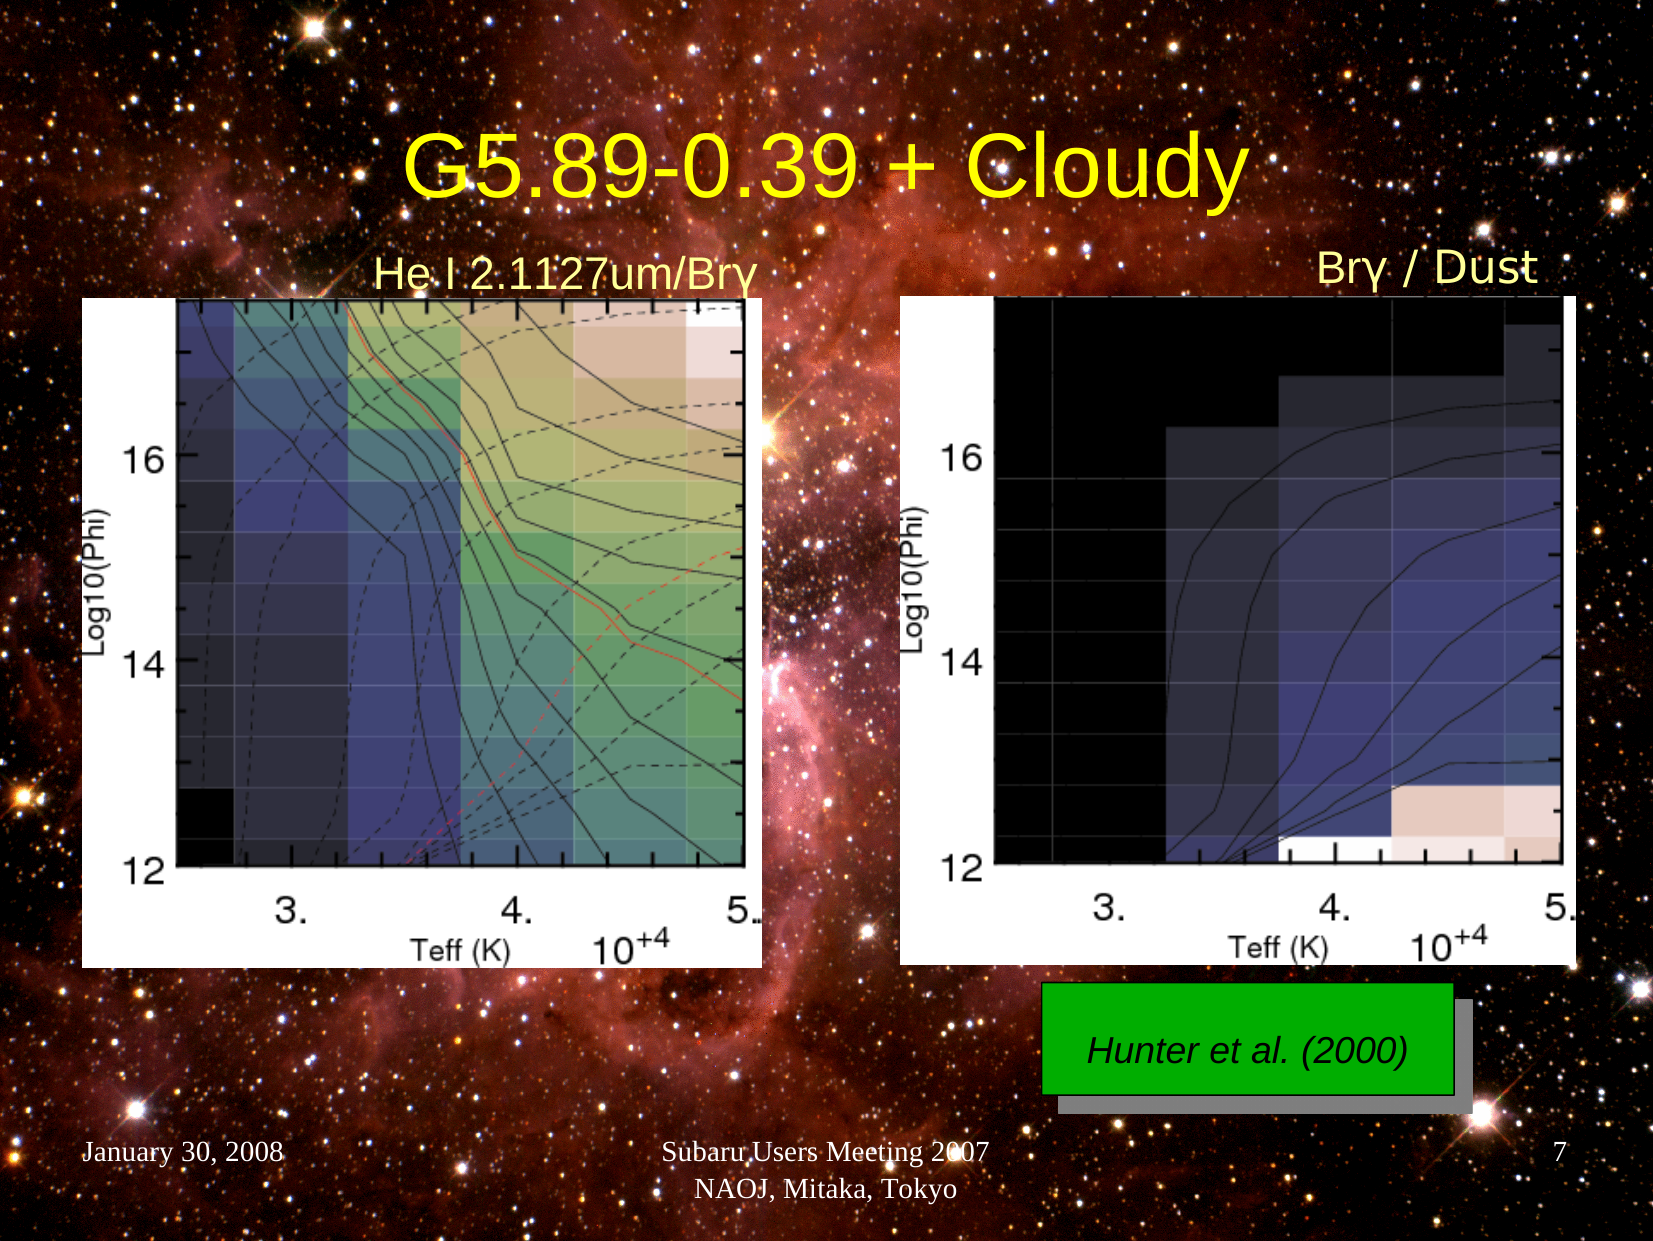

# G5.89-0.39 + Cloudy
Brγ / Dust
He I 2.1127um/Brγ
Hunter et al. (2000)‏
7